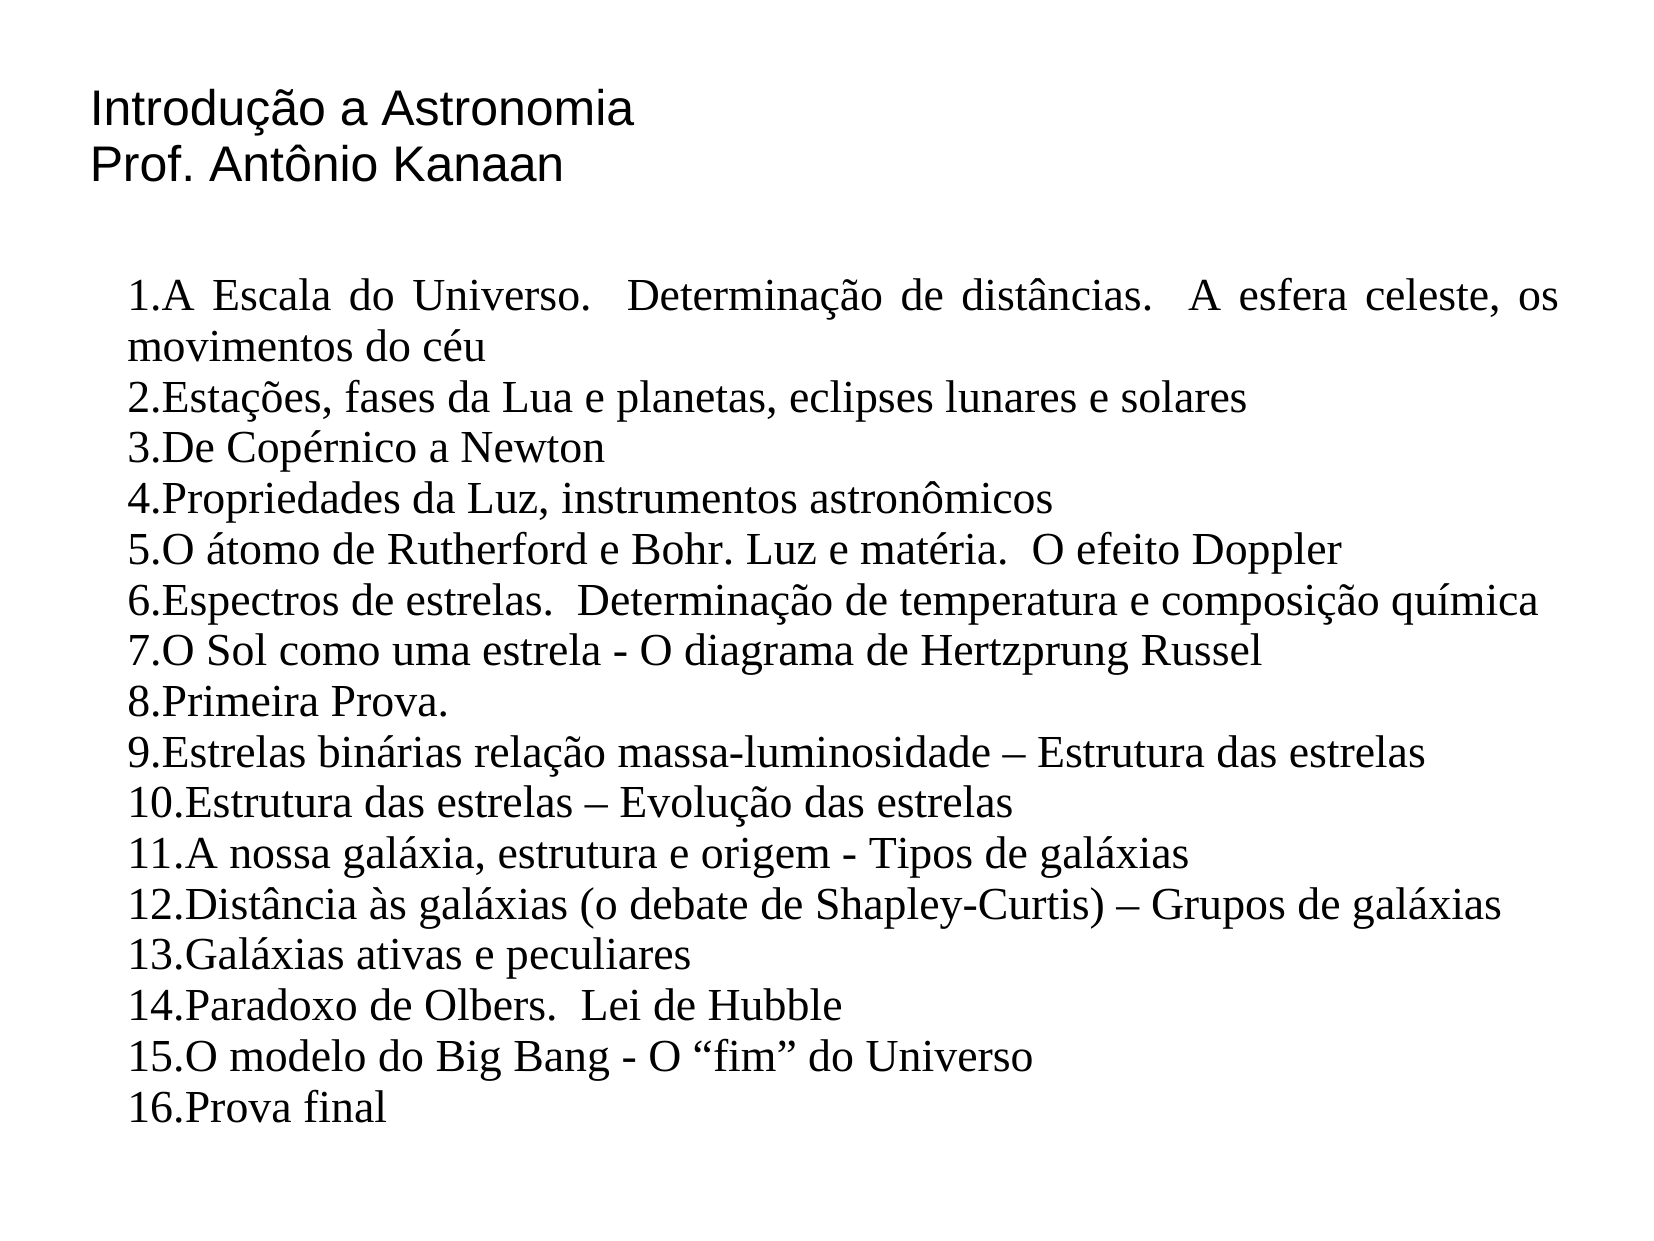

Introdução a Astronomia
Prof. Antônio Kanaan
A Escala do Universo. Determinação de distâncias. A esfera celeste, os movimentos do céu
Estações, fases da Lua e planetas, eclipses lunares e solares
De Copérnico a Newton
Propriedades da Luz, instrumentos astronômicos
O átomo de Rutherford e Bohr. Luz e matéria. O efeito Doppler
Espectros de estrelas. Determinação de temperatura e composição química
O Sol como uma estrela - O diagrama de Hertzprung Russel
Primeira Prova.
Estrelas binárias relação massa-luminosidade – Estrutura das estrelas
Estrutura das estrelas – Evolução das estrelas
A nossa galáxia, estrutura e origem - Tipos de galáxias
Distância às galáxias (o debate de Shapley-Curtis) – Grupos de galáxias
Galáxias ativas e peculiares
Paradoxo de Olbers. Lei de Hubble
O modelo do Big Bang - O “fim” do Universo
Prova final